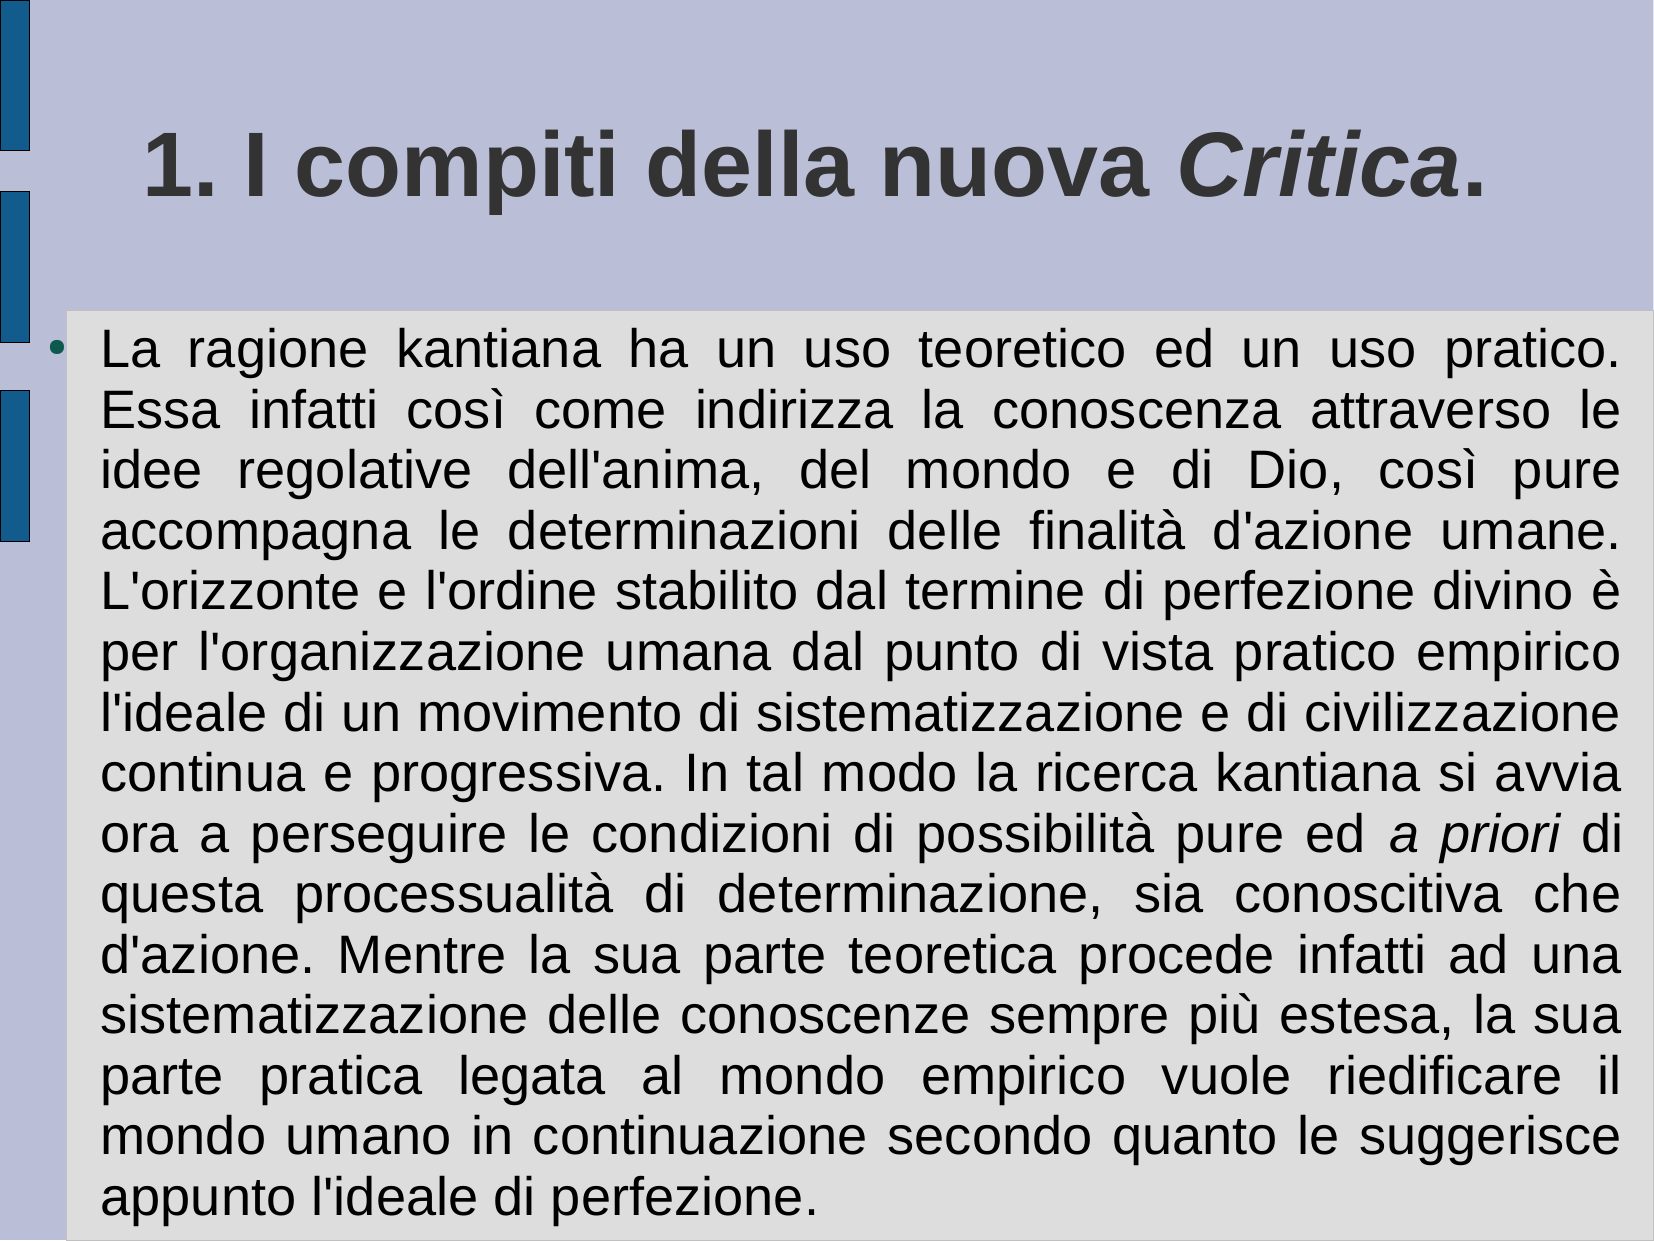

# 1. I compiti della nuova Critica.
La ragione kantiana ha un uso teoretico ed un uso pratico. Essa infatti così come indirizza la conoscenza attraverso le idee regolative dell'anima, del mondo e di Dio, così pure accompagna le determinazioni delle finalità d'azione umane. L'orizzonte e l'ordine stabilito dal termine di perfezione divino è per l'organizzazione umana dal punto di vista pratico empirico l'ideale di un movimento di sistematizzazione e di civilizzazione continua e progressiva. In tal modo la ricerca kantiana si avvia ora a perseguire le condizioni di possibilità pure ed a priori di questa processualità di determinazione, sia conoscitiva che d'azione. Mentre la sua parte teoretica procede infatti ad una sistematizzazione delle conoscenze sempre più estesa, la sua parte pratica legata al mondo empirico vuole riedificare il mondo umano in continuazione secondo quanto le suggerisce appunto l'ideale di perfezione.